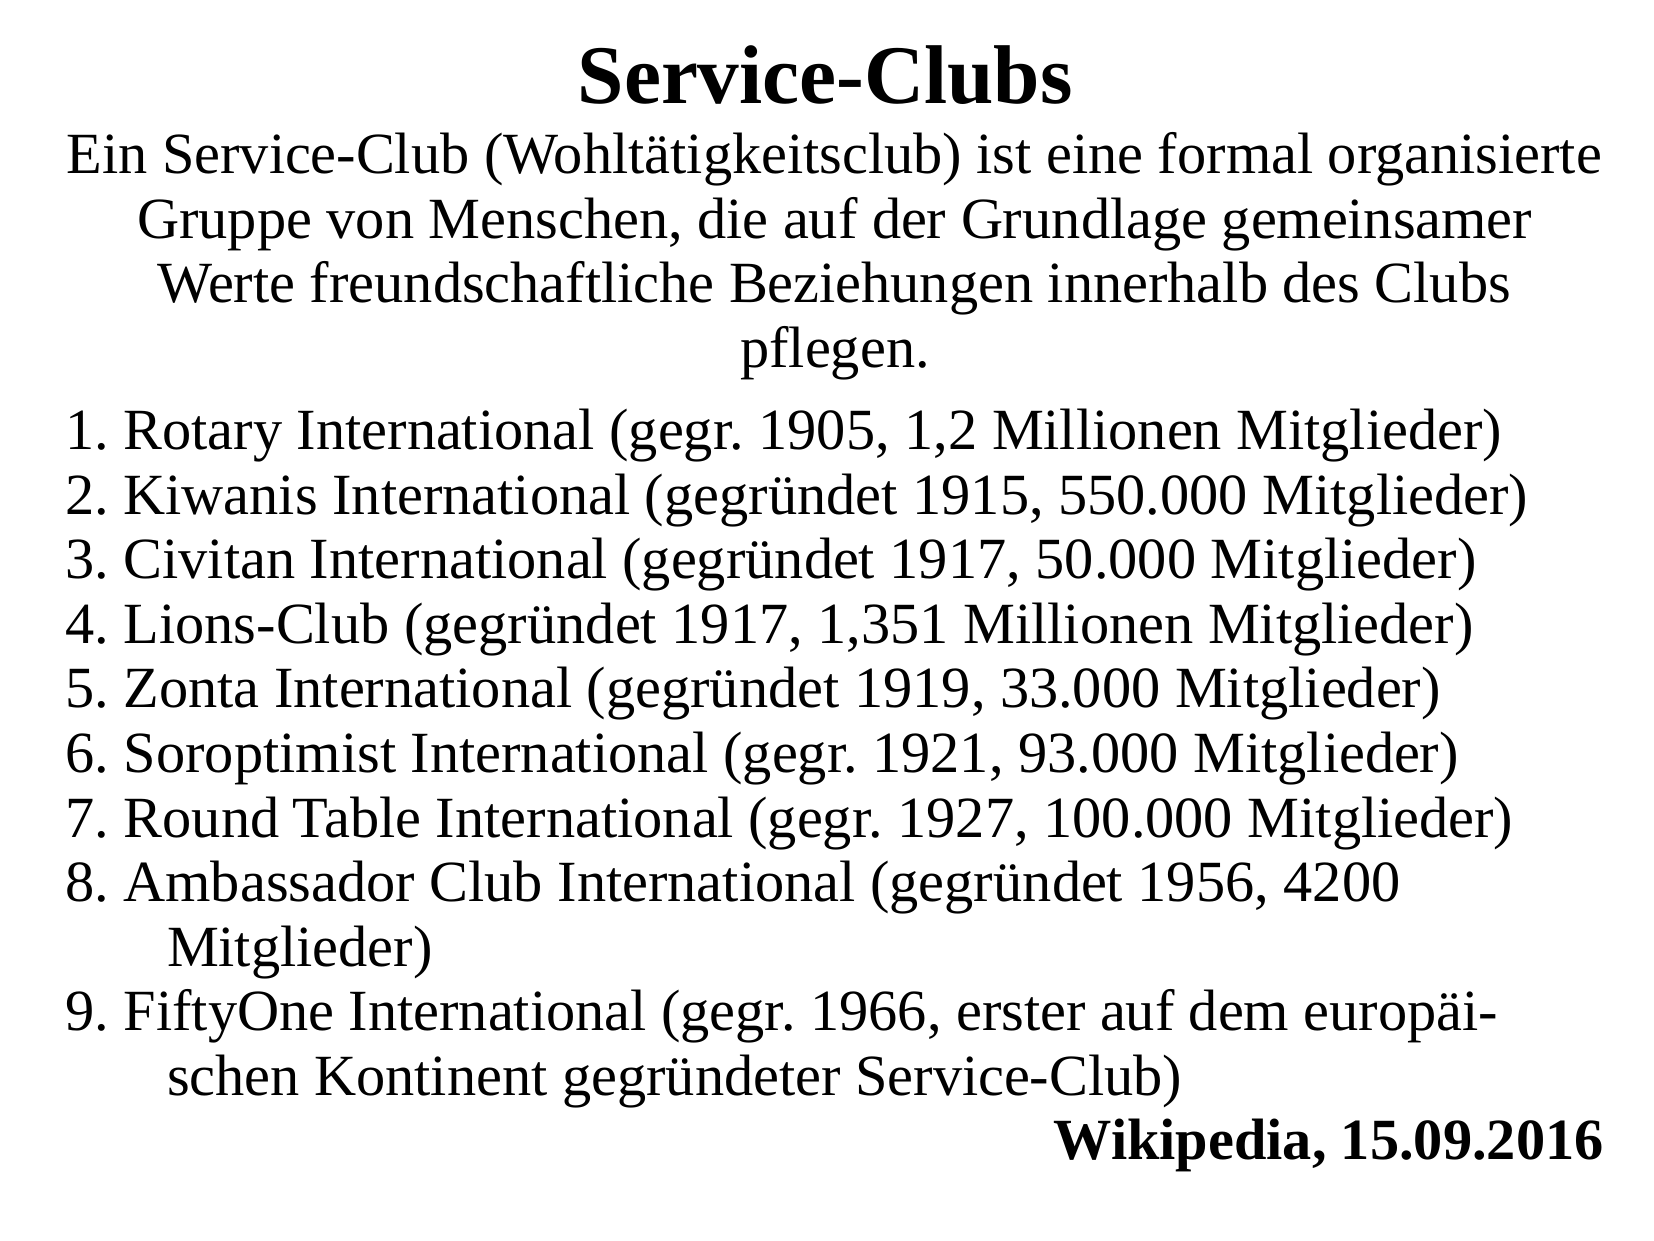

Service-Clubs
Ein Service-Club (Wohltätigkeitsclub) ist eine formal organisierte Gruppe von Menschen, die auf der Grundlage gemeinsamer Werte freundschaftliche Beziehungen innerhalb des Clubs pflegen.
 Rotary International (gegr. 1905, 1,2 Millionen Mitglieder)
 Kiwanis International (gegründet 1915, 550.000 Mitglieder)
 Civitan International (gegründet 1917, 50.000 Mitglieder)
 Lions-Club (gegründet 1917, 1,351 Millionen Mitglieder)
 Zonta International (gegründet 1919, 33.000 Mitglieder)
 Soroptimist International (gegr. 1921, 93.000 Mitglieder)
 Round Table International (gegr. 1927, 100.000 Mitglieder)
 Ambassador Club International (gegründet 1956, 4200 Mitglieder)
 FiftyOne International (gegr. 1966, erster auf dem europäi- schen Kontinent gegründeter Service-Club)
Wikipedia, 15.09.2016